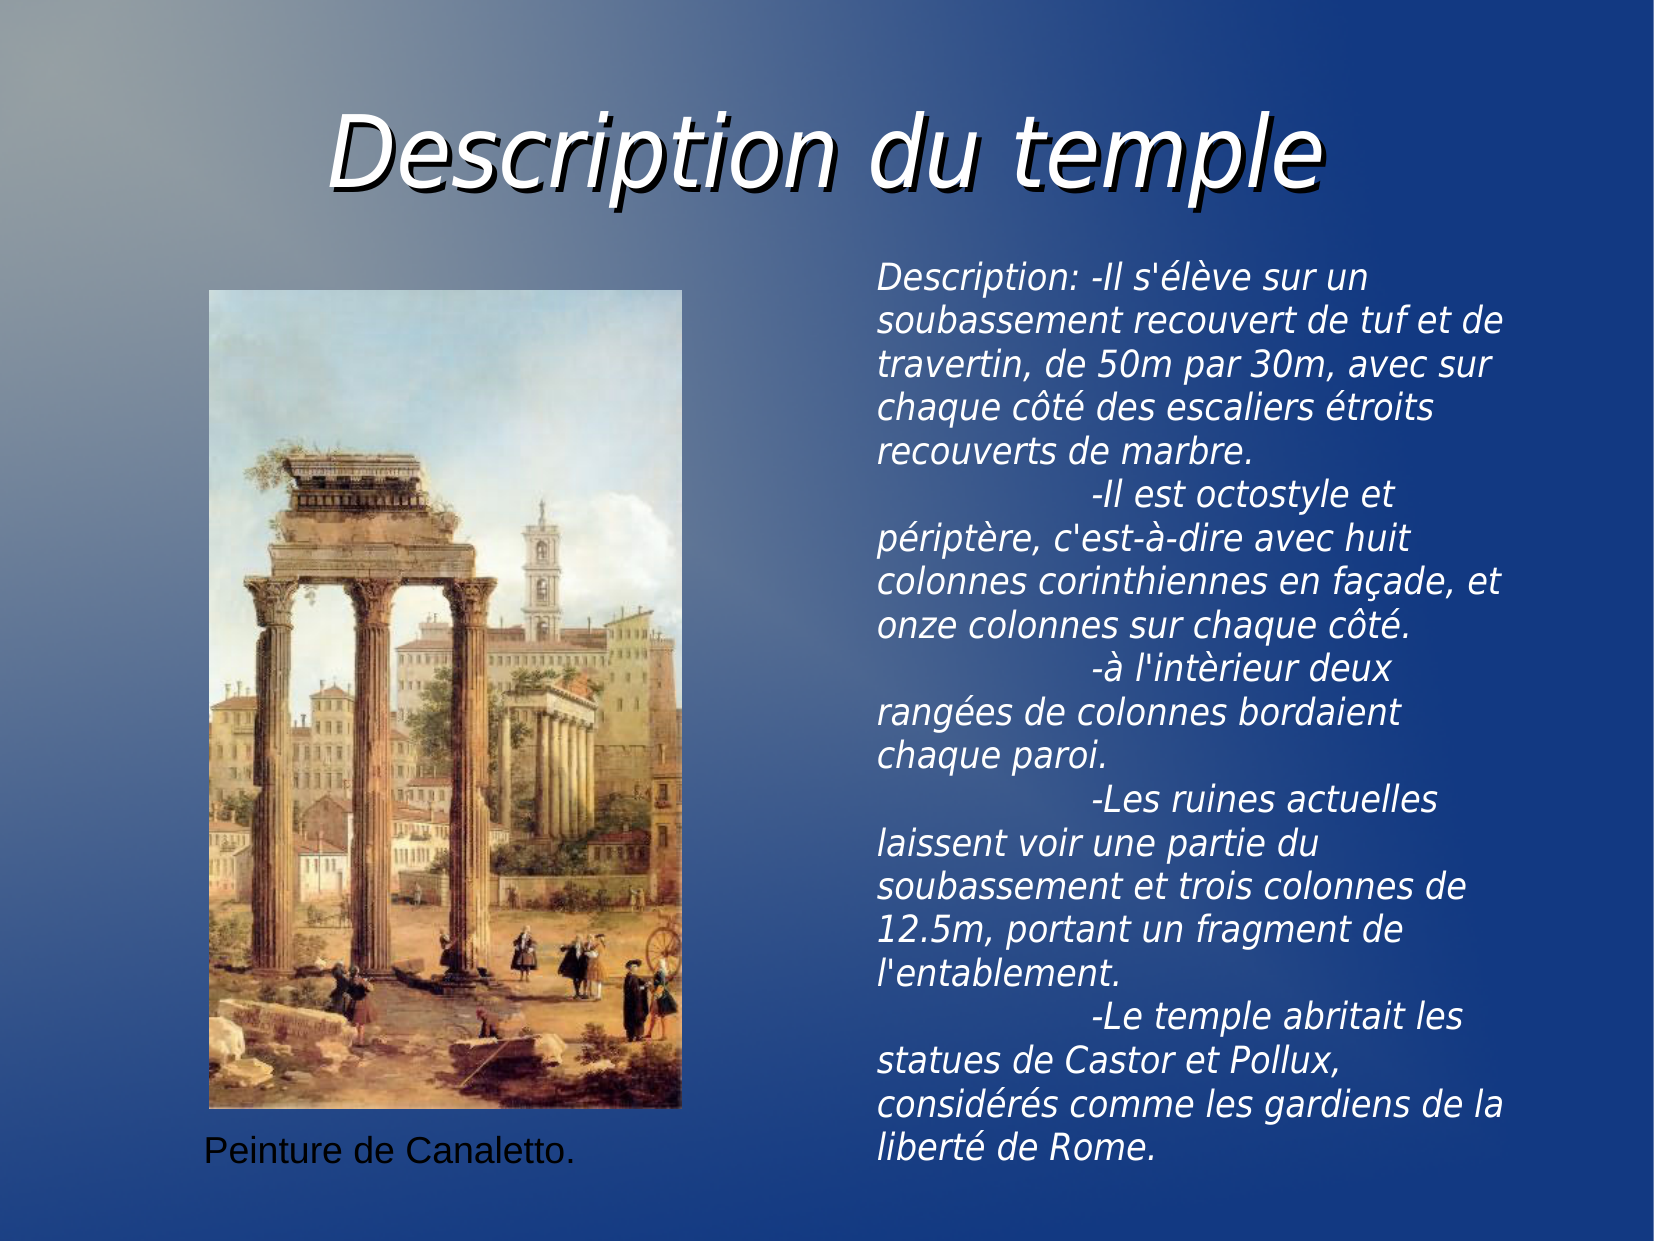

# Description du temple
Description: -Il s'élève sur un soubassement recouvert de tuf et de travertin, de 50m par 30m, avec sur chaque côté des escaliers étroits recouverts de marbre.
 -Il est octostyle et périptère, c'est-à-dire avec huit colonnes corinthiennes en façade, et onze colonnes sur chaque côté.
 -à l'intèrieur deux rangées de colonnes bordaient chaque paroi.
 -Les ruines actuelles laissent voir une partie du soubassement et trois colonnes de 12.5m, portant un fragment de l'entablement.
 -Le temple abritait les statues de Castor et Pollux, considérés comme les gardiens de la liberté de Rome.
Peinture de Canaletto.